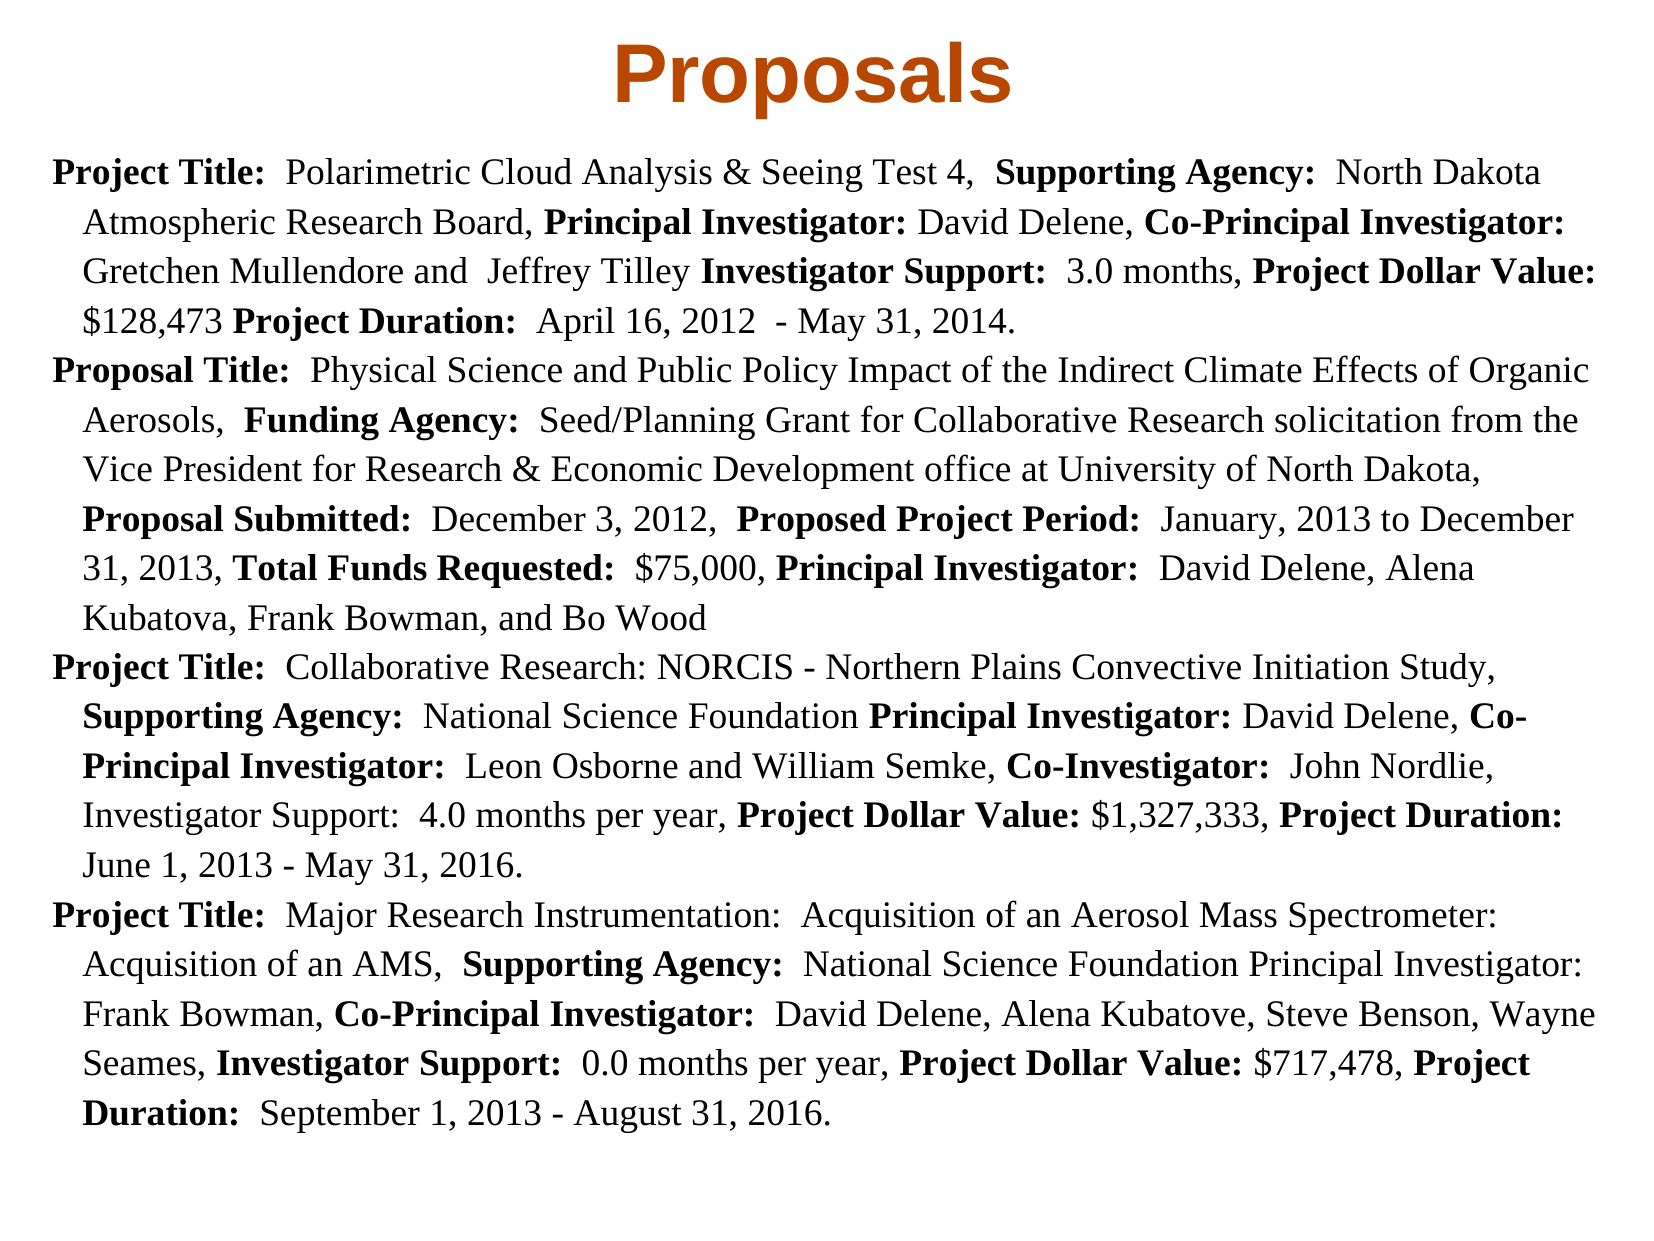

# Proposals
Project Title: Polarimetric Cloud Analysis & Seeing Test 4, Supporting Agency: North Dakota Atmospheric Research Board, Principal Investigator: David Delene, Co-Principal Investigator: Gretchen Mullendore and Jeffrey Tilley Investigator Support: 3.0 months, Project Dollar Value: $128,473 Project Duration: April 16, 2012 - May 31, 2014.
Proposal Title: Physical Science and Public Policy Impact of the Indirect Climate Effects of Organic Aerosols, Funding Agency: Seed/Planning Grant for Collaborative Research solicitation from the Vice President for Research & Economic Development office at University of North Dakota, Proposal Submitted: December 3, 2012, Proposed Project Period: January, 2013 to December 31, 2013, Total Funds Requested: $75,000, Principal Investigator: David Delene, Alena Kubatova, Frank Bowman, and Bo Wood
Project Title: Collaborative Research: NORCIS - Northern Plains Convective Initiation Study, Supporting Agency: National Science Foundation Principal Investigator: David Delene, Co-Principal Investigator: Leon Osborne and William Semke, Co-Investigator: John Nordlie, Investigator Support: 4.0 months per year, Project Dollar Value: $1,327,333, Project Duration: June 1, 2013 - May 31, 2016.
Project Title: Major Research Instrumentation: Acquisition of an Aerosol Mass Spectrometer: Acquisition of an AMS, Supporting Agency: National Science Foundation Principal Investigator: Frank Bowman, Co-Principal Investigator: David Delene, Alena Kubatove, Steve Benson, Wayne Seames, Investigator Support: 0.0 months per year, Project Dollar Value: $717,478, Project Duration: September 1, 2013 - August 31, 2016.